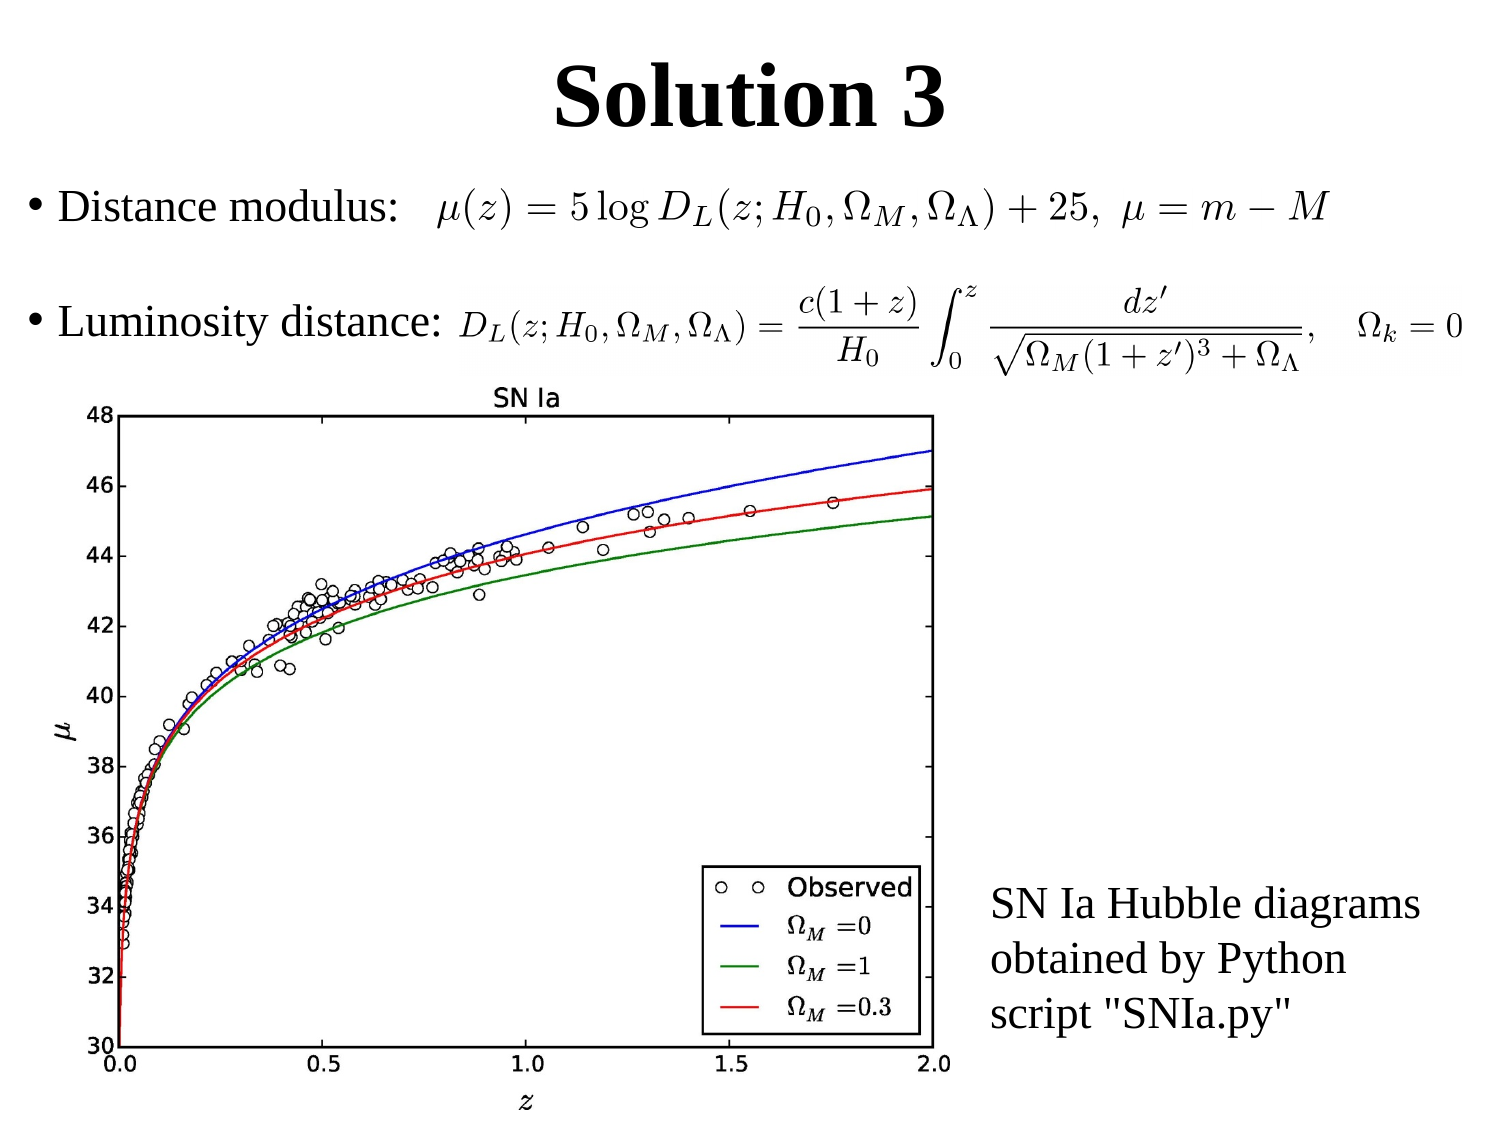

# Solution 3
Distance modulus:
Luminosity distance:
SN Ia Hubble diagrams obtained by Python script "SNIa.py"